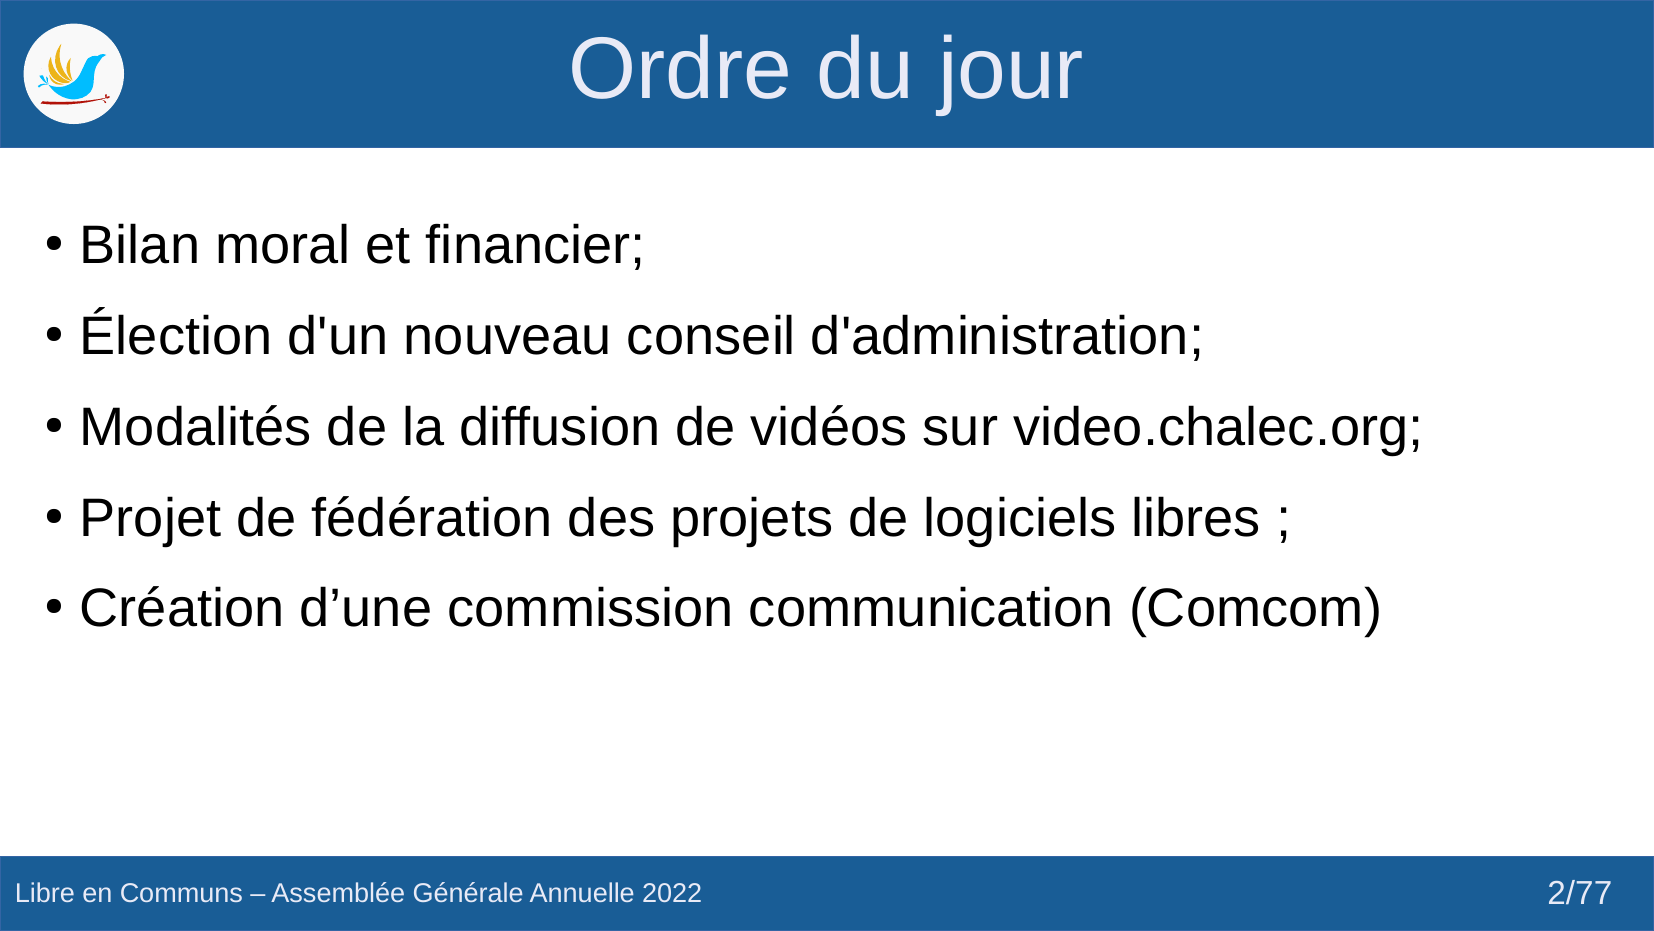

Ordre du jour
Bilan moral et financier;
Élection d'un nouveau conseil d'administration;
Modalités de la diffusion de vidéos sur video.chalec.org;
Projet de fédération des projets de logiciels libres ;
Création d’une commission communication (Comcom)
Libre en Communs – Assemblée Générale Annuelle 2022